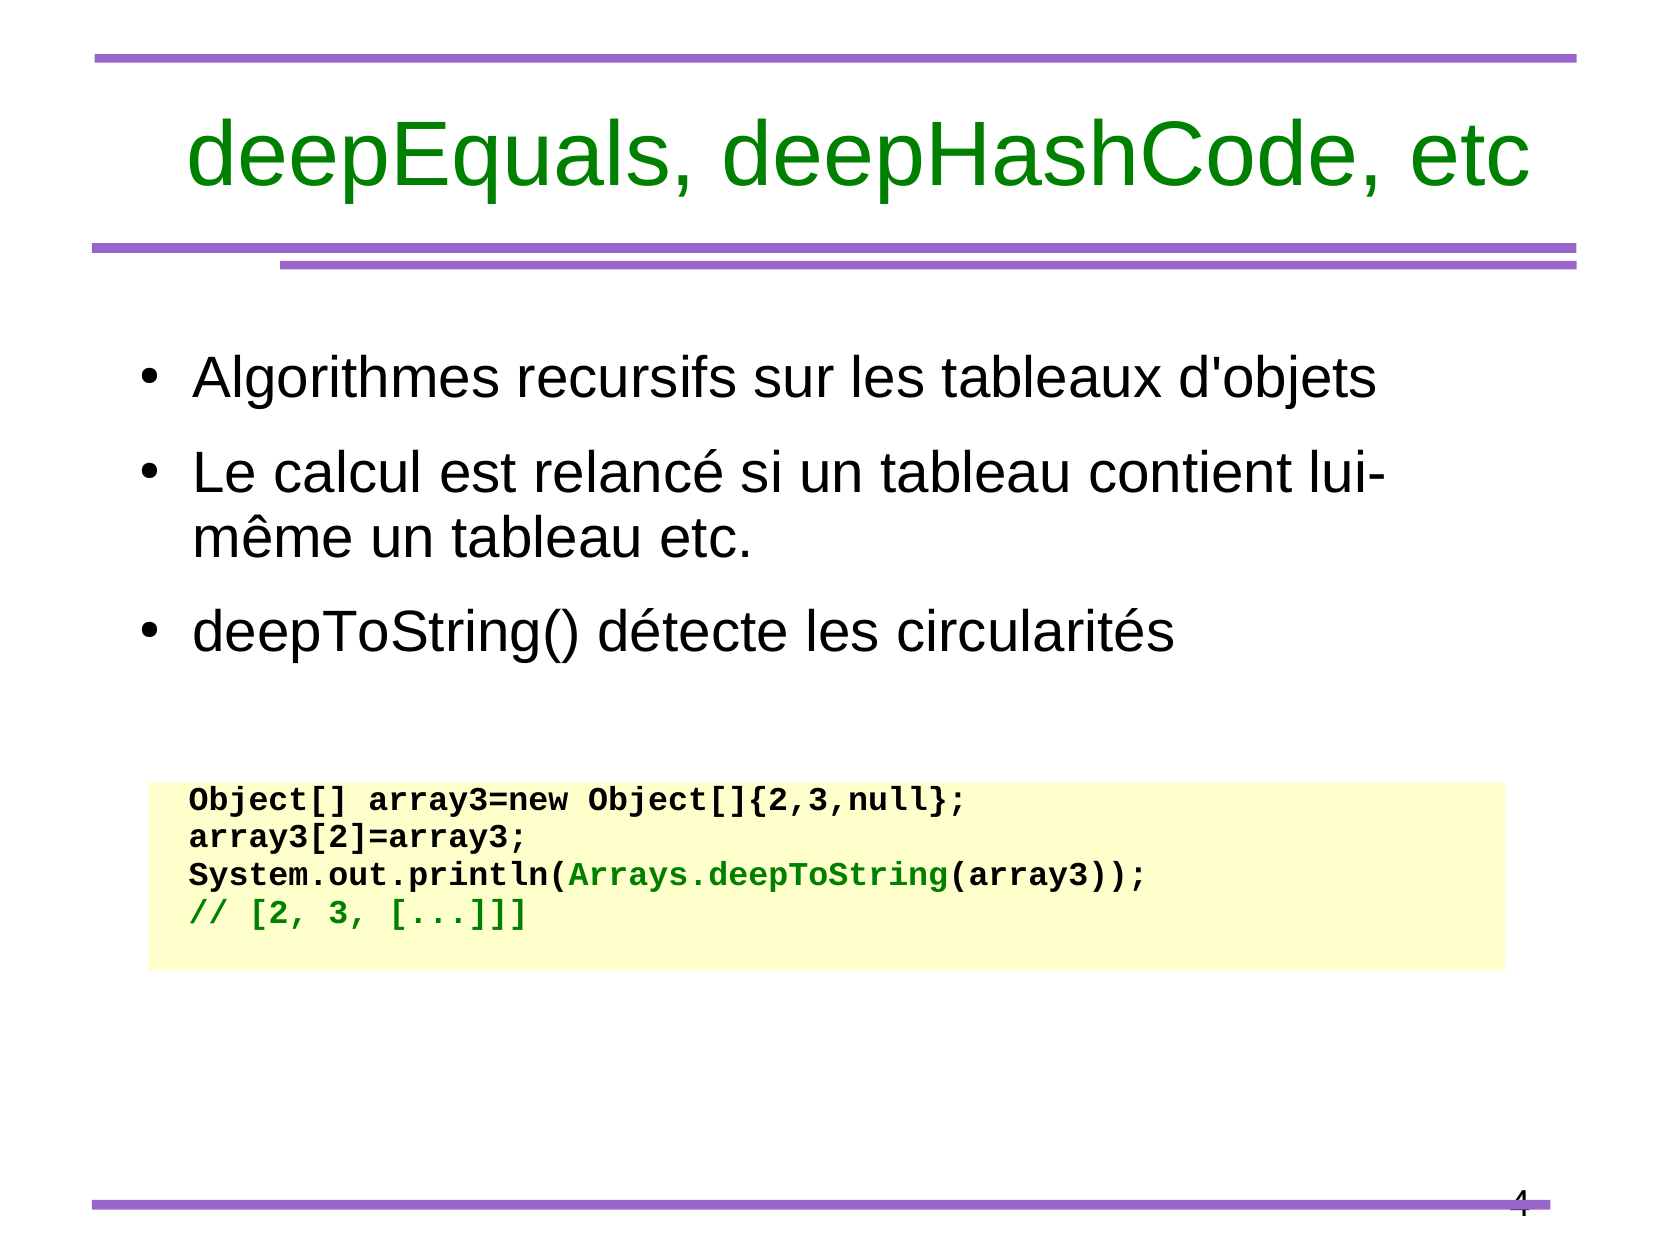

# deepEquals, deepHashCode, etc
Algorithmes recursifs sur les tableaux d'objets
Le calcul est relancé si un tableau contient lui-même un tableau etc.
deepToString() détecte les circularités
 Object[] array3=new Object[]{2,3,null};
 array3[2]=array3;
 System.out.println(Arrays.deepToString(array3));
 // [2, 3, [...]]]